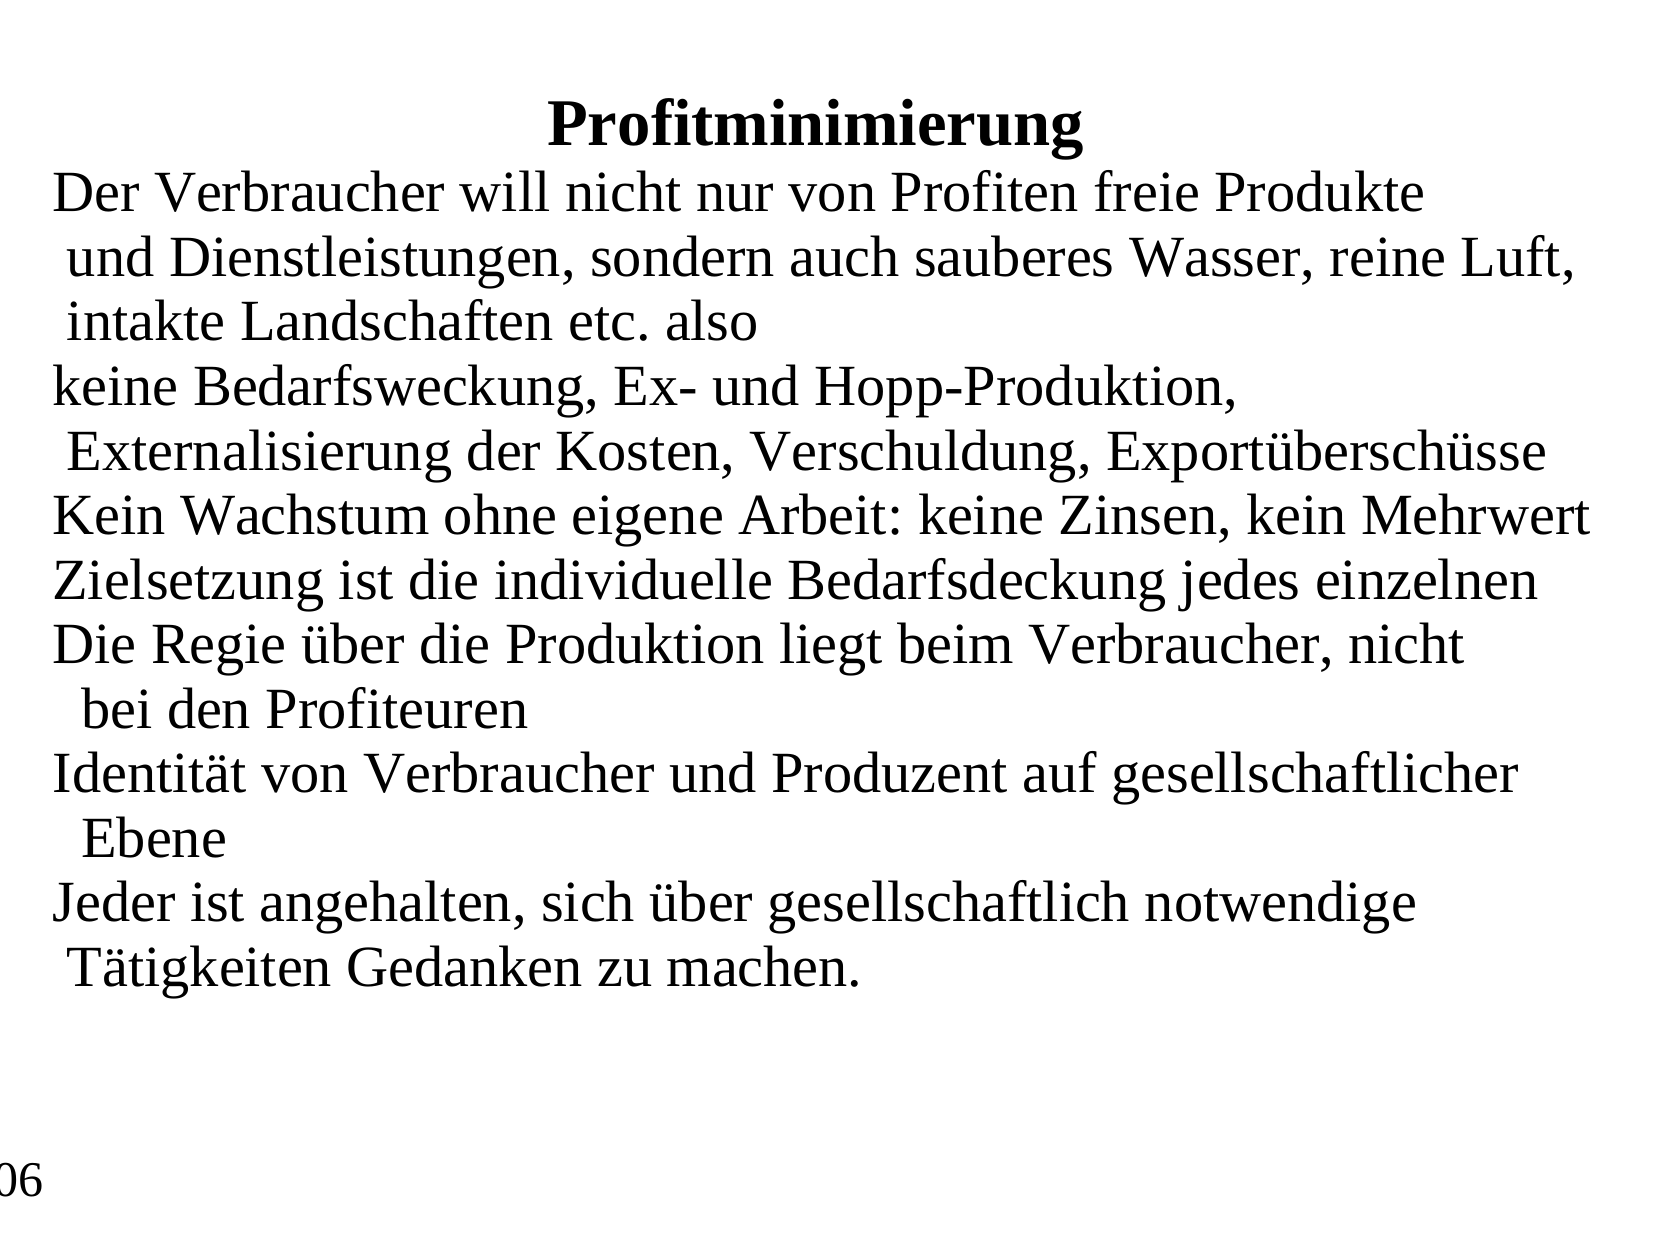

Profitminimierung
 Der Verbraucher will nicht nur von Profiten freie Produkte
 und Dienstleistungen, sondern auch sauberes Wasser, reine Luft,
 intakte Landschaften etc. also
 keine Bedarfsweckung, Ex- und Hopp-Produktion,
 Externalisierung der Kosten, Verschuldung, Exportüberschüsse
 Kein Wachstum ohne eigene Arbeit: keine Zinsen, kein Mehrwert
 Zielsetzung ist die individuelle Bedarfsdeckung jedes einzelnen
 Die Regie über die Produktion liegt beim Verbraucher, nicht
 bei den Profiteuren
 Identität von Verbraucher und Produzent auf gesellschaftlicher
 Ebene
 Jeder ist angehalten, sich über gesellschaftlich notwendige
 Tätigkeiten Gedanken zu machen.